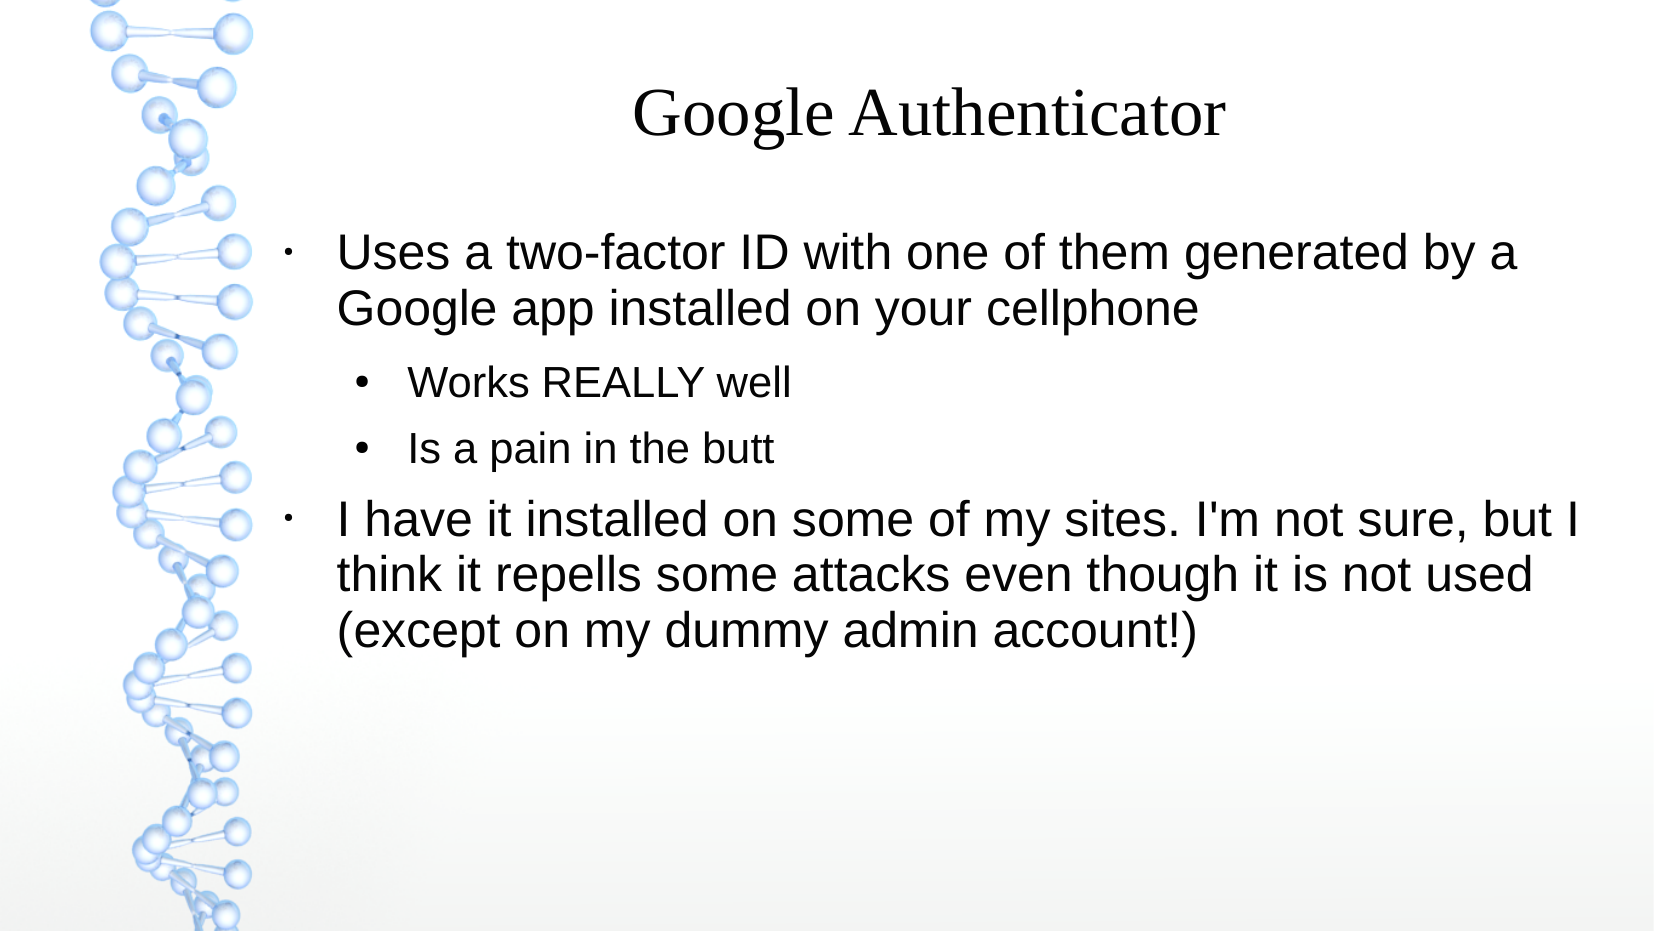

# Google Authenticator
Uses a two-factor ID with one of them generated by a Google app installed on your cellphone
Works REALLY well
Is a pain in the butt
I have it installed on some of my sites. I'm not sure, but I think it repells some attacks even though it is not used (except on my dummy admin account!)